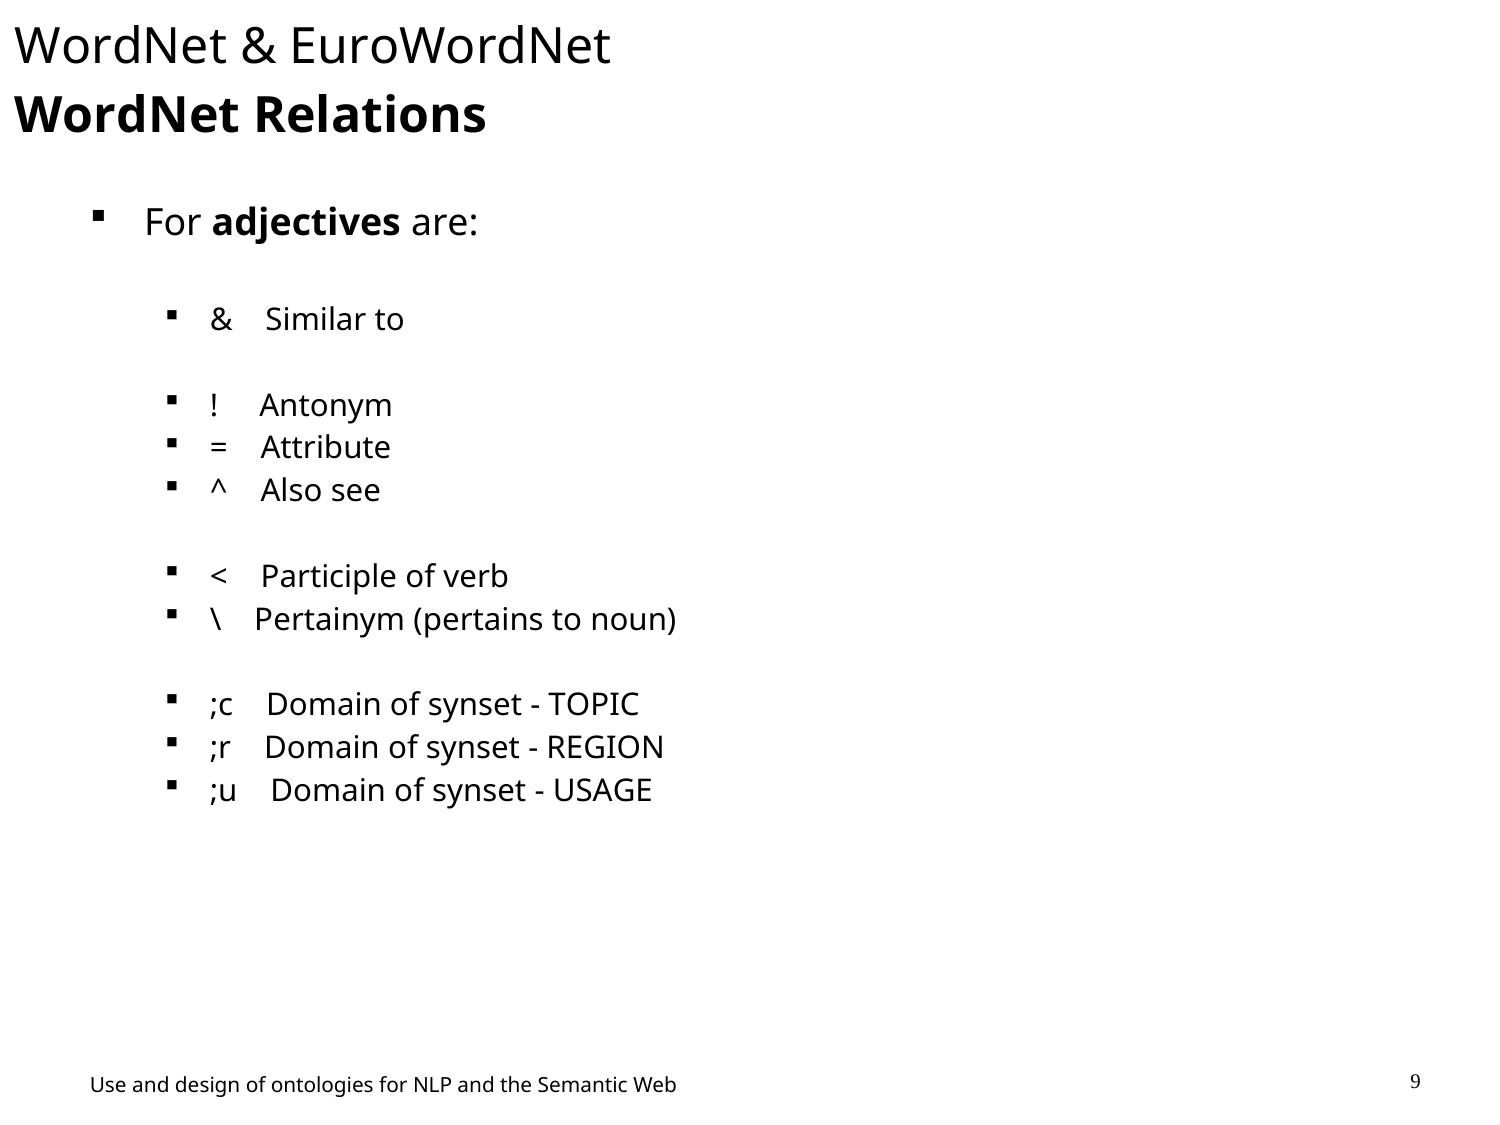

WordNet & EuroWordNet
WordNet Relations
# For adjectives are:
& Similar to
! Antonym
= Attribute
^ Also see
< Participle of verb
\ Pertainym (pertains to noun)
;c Domain of synset - TOPIC
;r Domain of synset - REGION
;u Domain of synset - USAGE
9